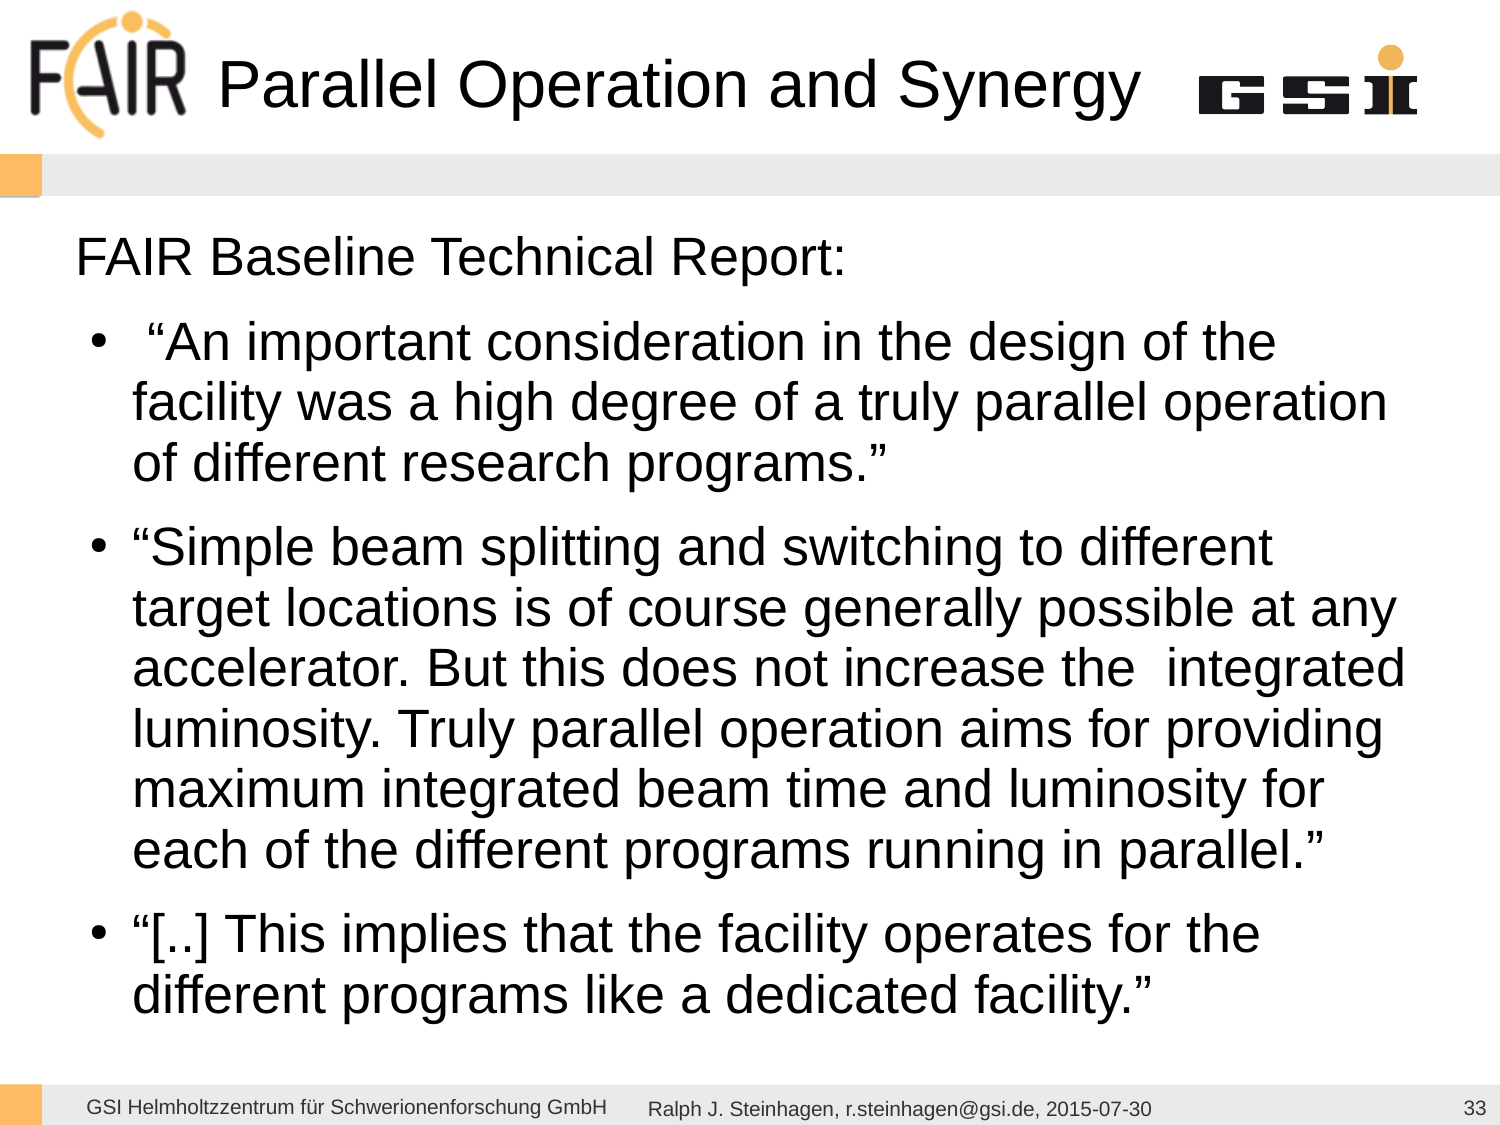

# Parallel Operation and Synergy
FAIR Baseline Technical Report:
 “An important consideration in the design of the facility was a high degree of a truly parallel operation of different research programs.”
“Simple beam splitting and switching to different target locations is of course generally possible at any accelerator. But this does not increase the integrated luminosity. Truly parallel operation aims for providing maximum integrated beam time and luminosity for each of the different programs running in parallel.”
“[..] This implies that the facility operates for the different programs like a dedicated facility.”